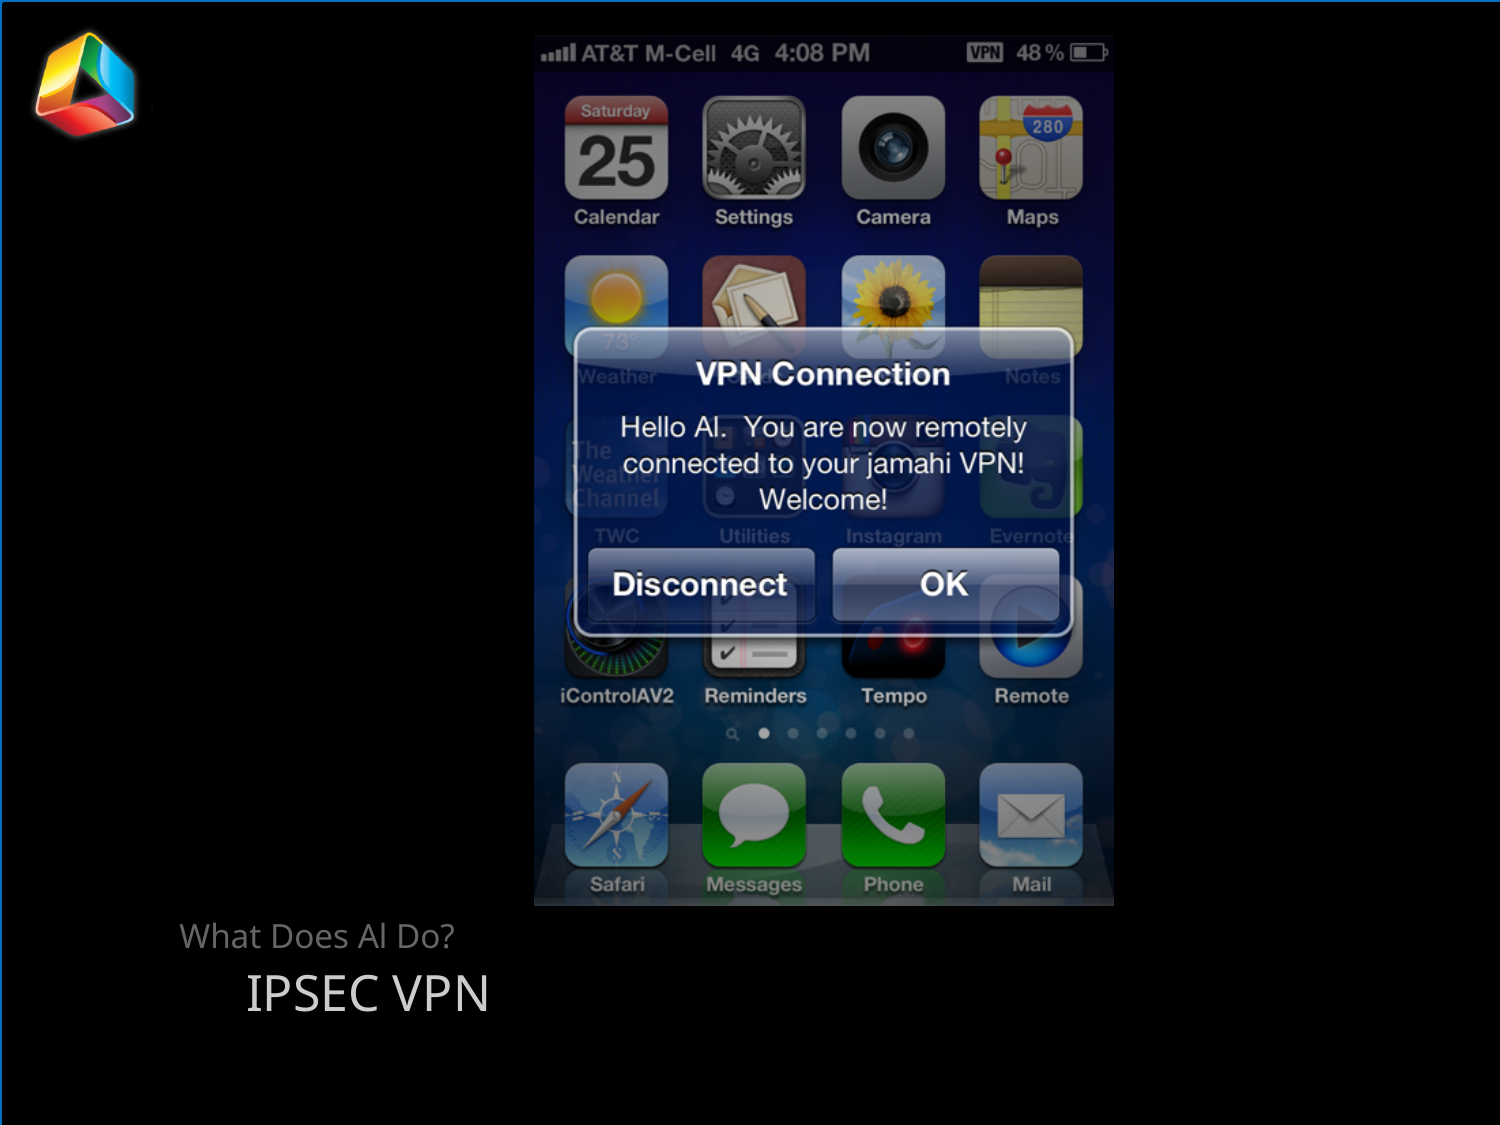

# Installation
 What Does Al Do?
	IPSEC VPN